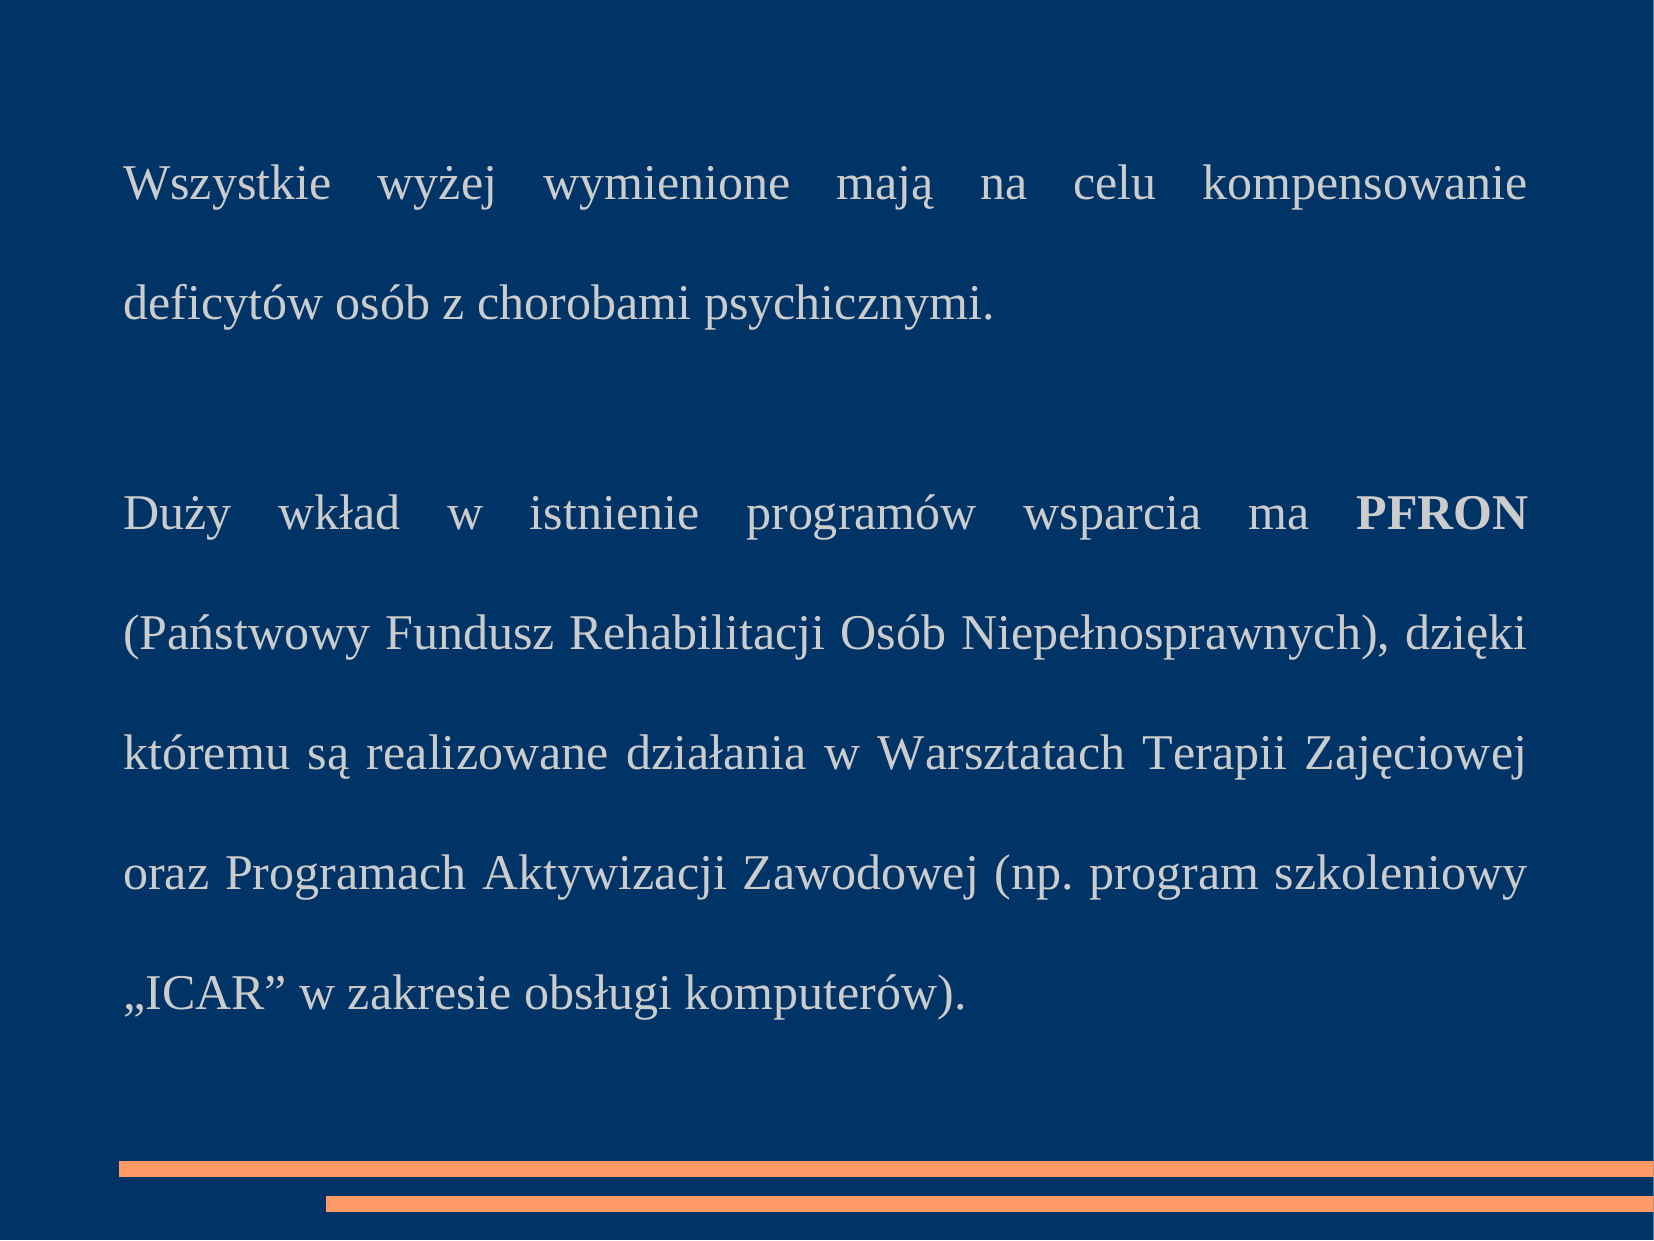

# Wszystkie wyżej wymienione mają na celu kompensowanie deficytów osób z chorobami psychicznymi.
Duży wkład w istnienie programów wsparcia ma PFRON (Państwowy Fundusz Rehabilitacji Osób Niepełnosprawnych), dzięki któremu są realizowane działania w Warsztatach Terapii Zajęciowej oraz Programach Aktywizacji Zawodowej (np. program szkoleniowy „ICAR” w zakresie obsługi komputerów).